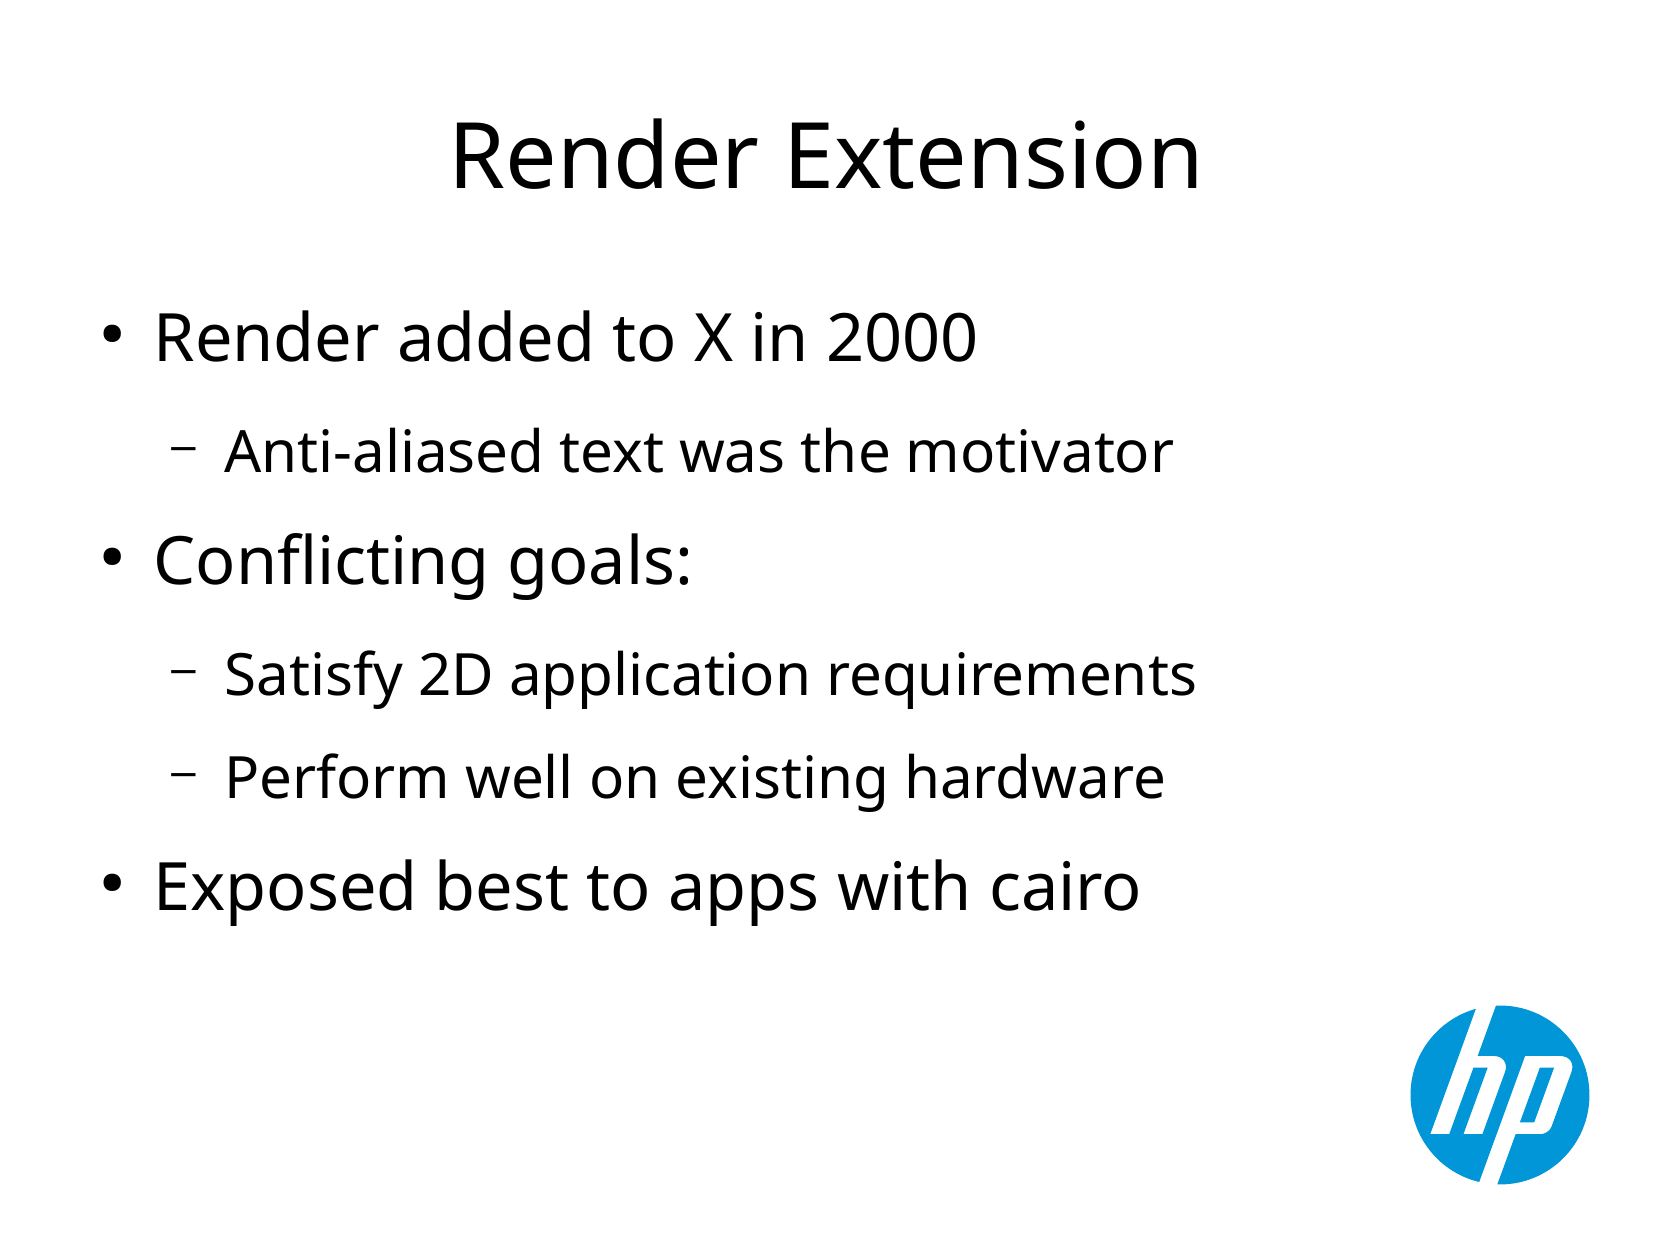

# Render Extension
Render added to X in 2000
Anti-aliased text was the motivator
Conflicting goals:
Satisfy 2D application requirements
Perform well on existing hardware
Exposed best to apps with cairo